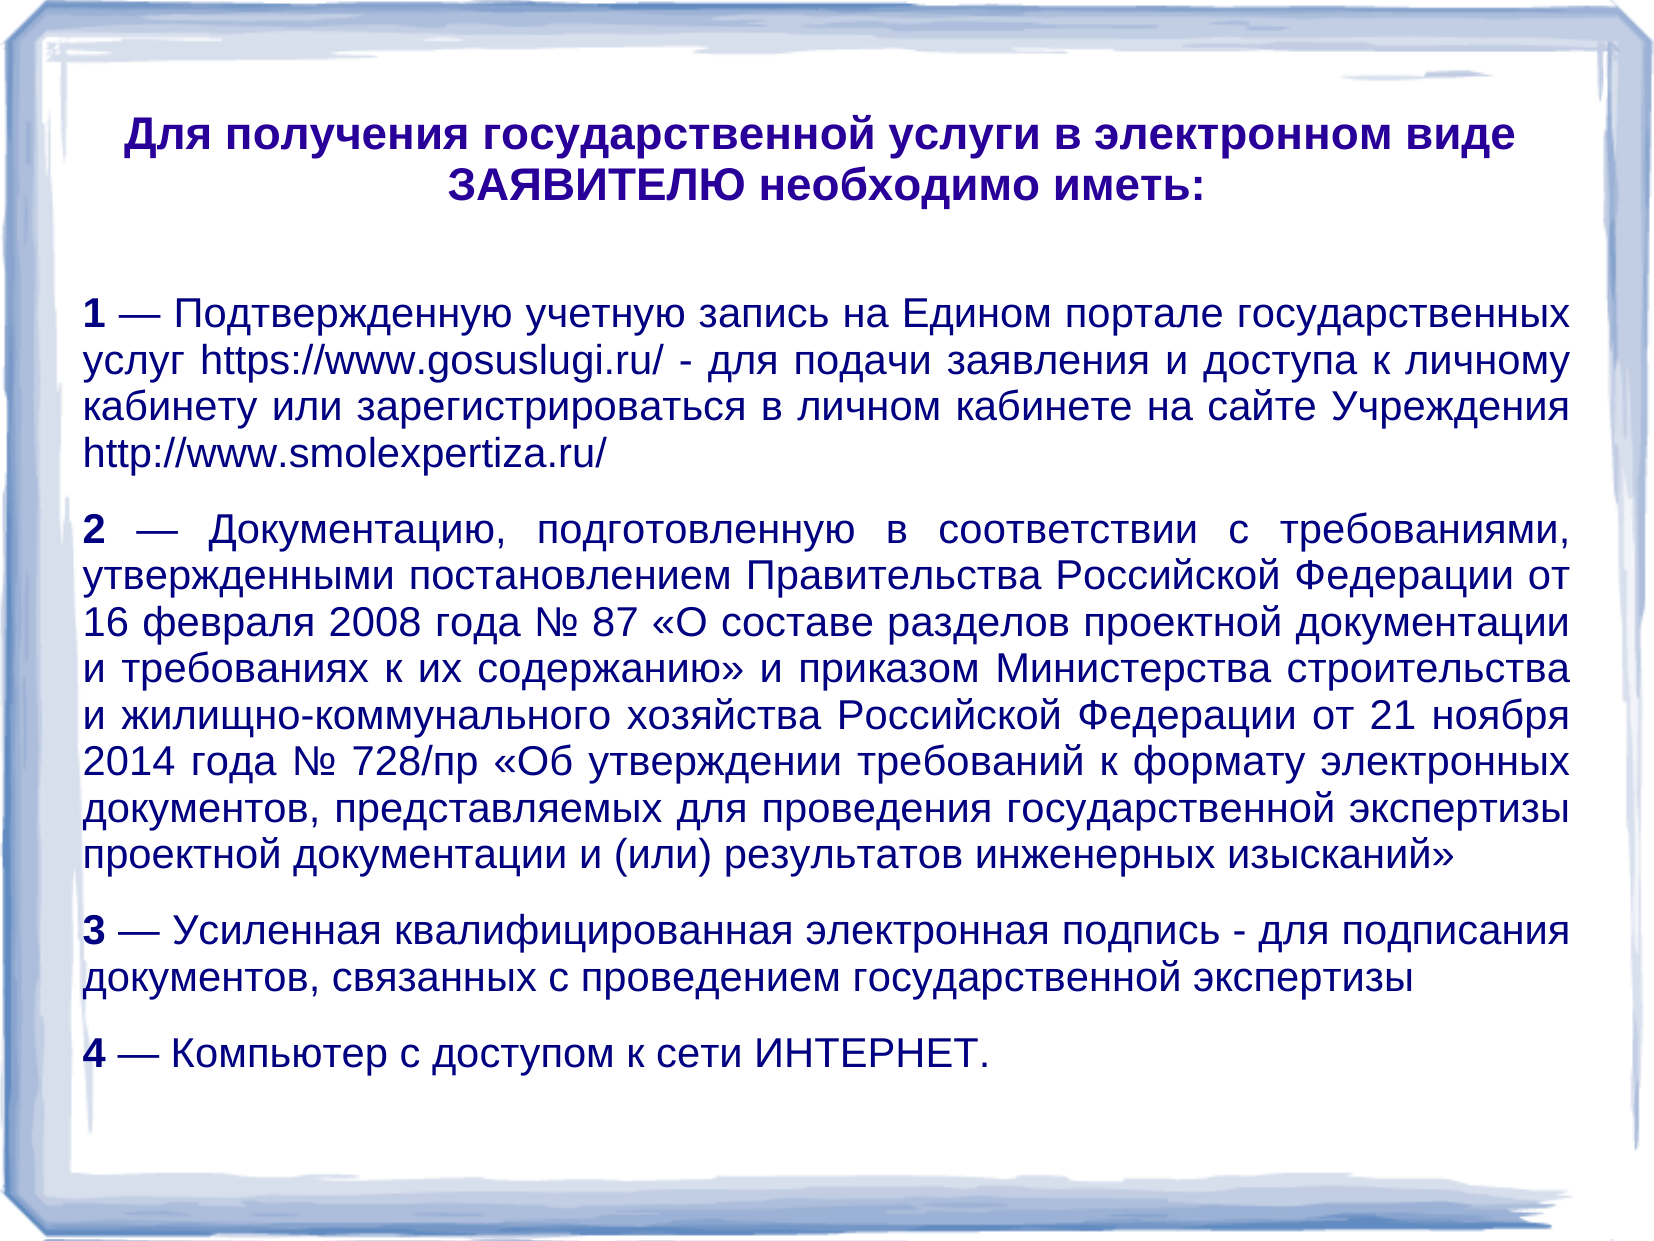

# Для получения государственной услуги в электронном виде ЗАЯВИТЕЛЮ необходимо иметь:
1 — Подтвержденную учетную запись на Едином портале государственных услуг https://www.gosuslugi.ru/ - для подачи заявления и доступа к личному кабинету или зарегистрироваться в личном кабинете на сайте Учреждения http://www.smolexpertiza.ru/
2 — Документацию, подготовленную в соответствии с требованиями, утвержденными постановлением Правительства Российской Федерации от 16 февраля 2008 года № 87 «О составе разделов проектной документации и требованиях к их содержанию» и приказом Министерства строительства и жилищно-коммунального хозяйства Российской Федерации от 21 ноября 2014 года № 728/пр «Об утверждении требований к формату электронных документов, представляемых для проведения государственной экспертизы проектной документации и (или) результатов инженерных изысканий»
3 — Усиленная квалифицированная электронная подпись - для подписания документов, связанных с проведением государственной экспертизы
4 — Компьютер с доступом к сети ИНТЕРНЕТ.